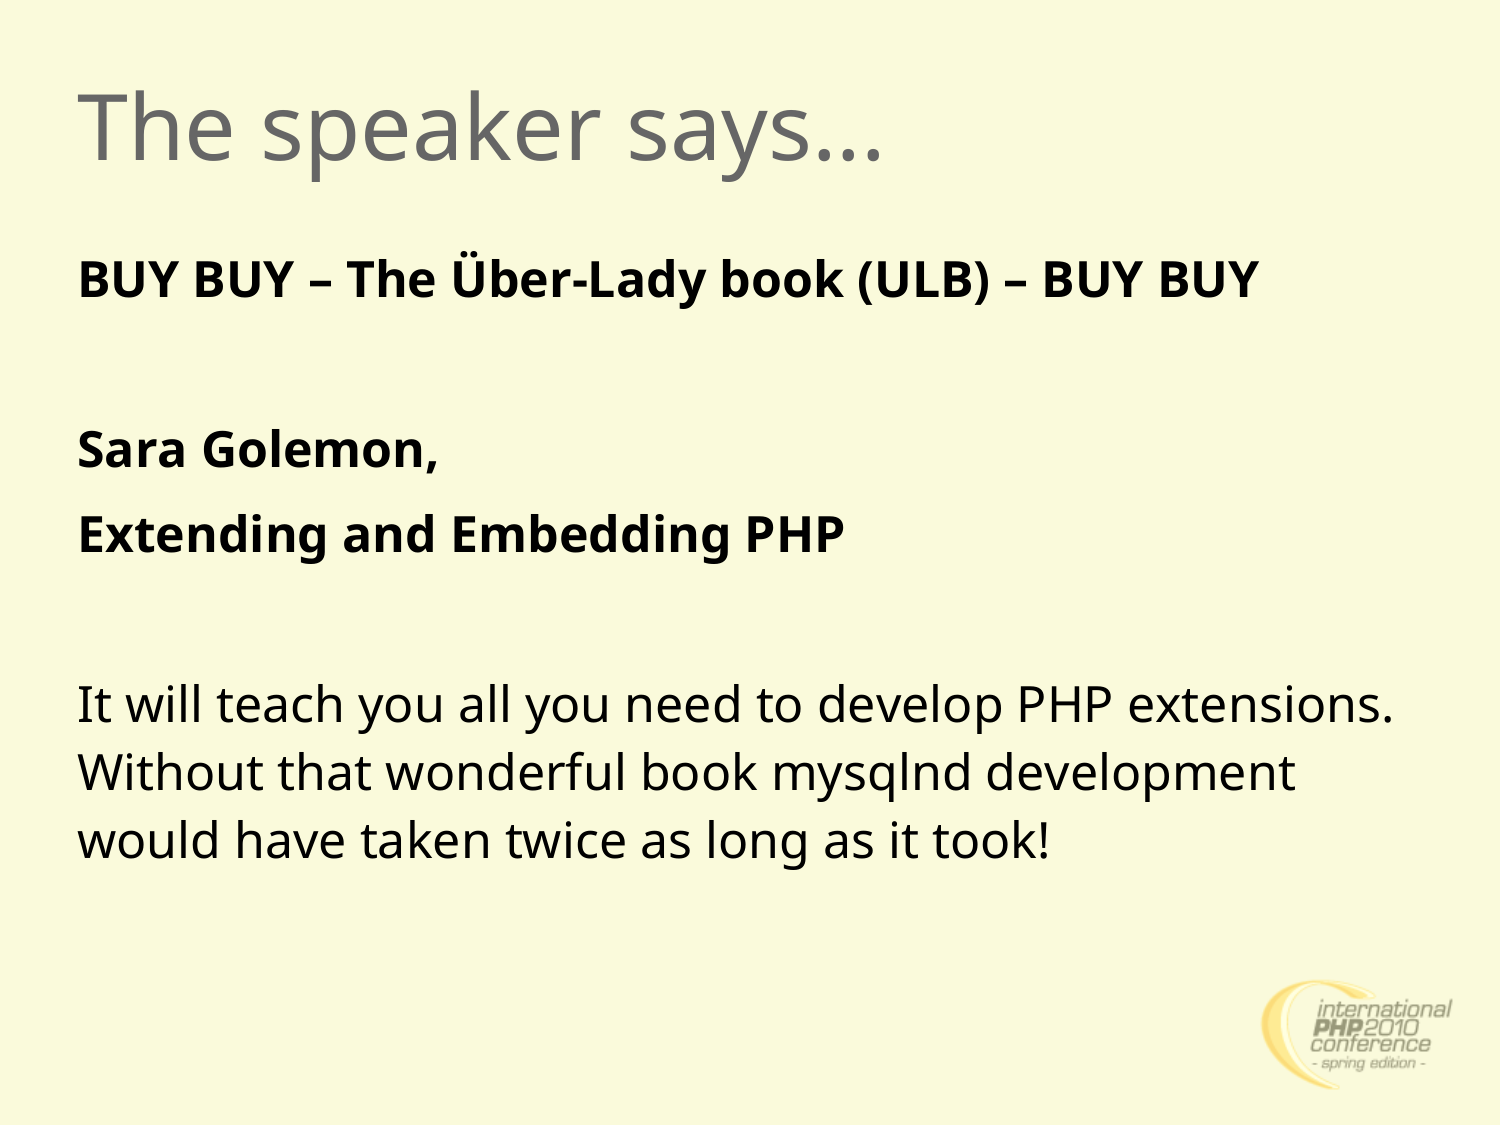

# The speaker says...
BUY BUY – The Über-Lady book (ULB) – BUY BUY
Sara Golemon,
Extending and Embedding PHP
It will teach you all you need to develop PHP extensions. Without that wonderful book mysqlnd development would have taken twice as long as it took!